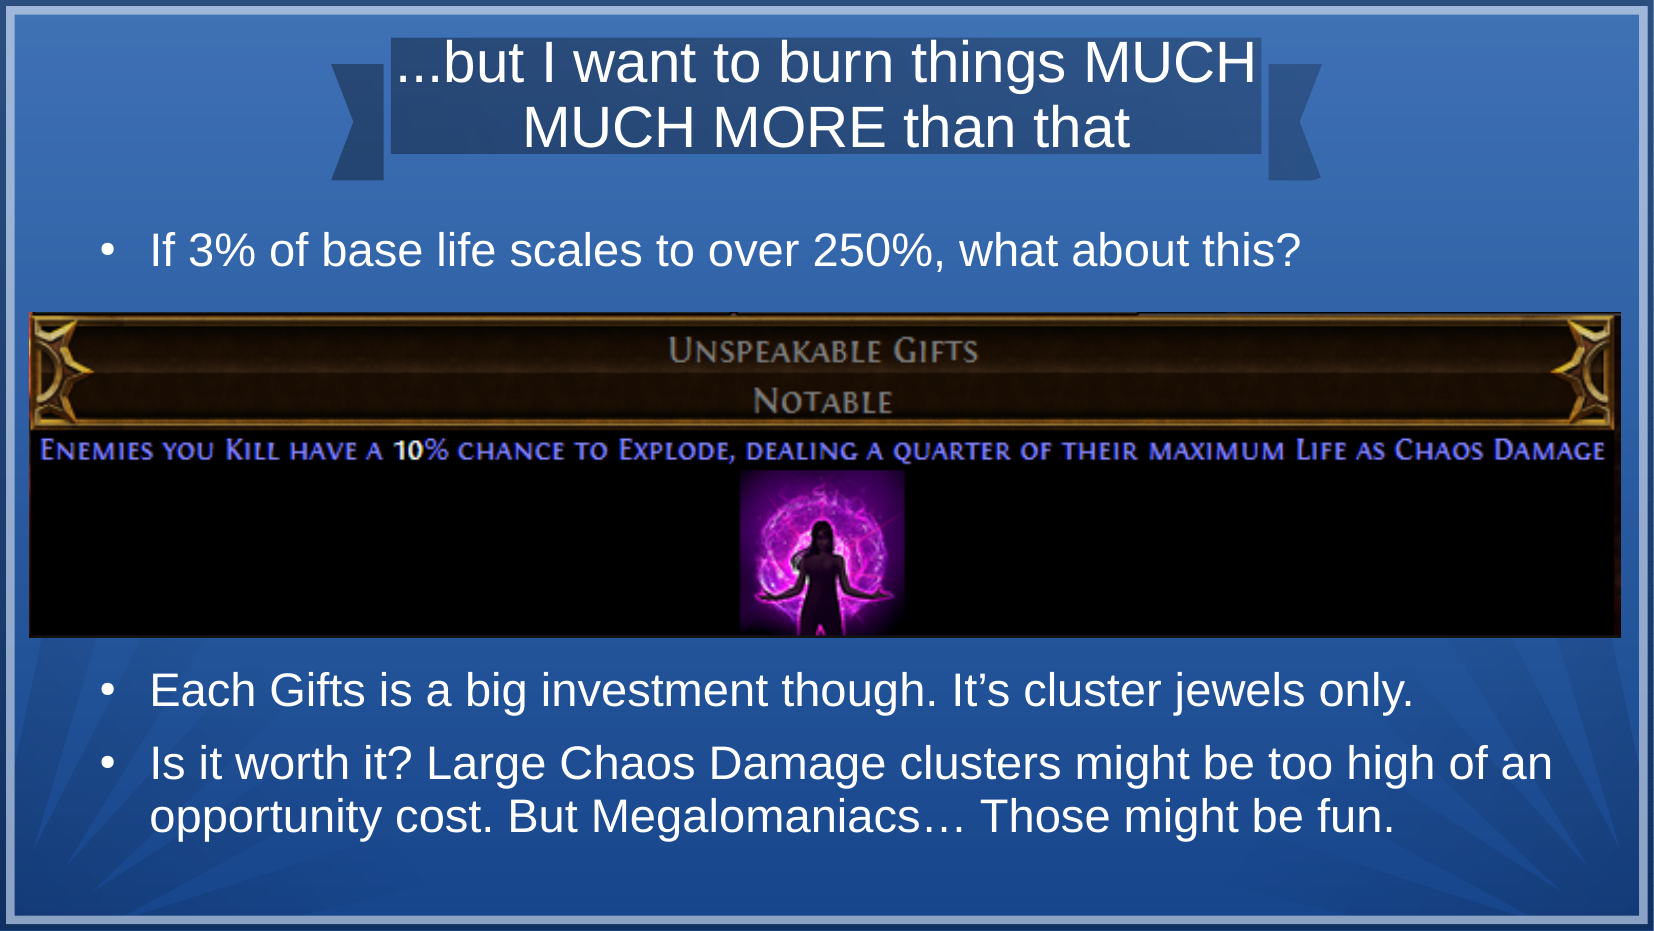

# ...but I want to burn things MUCH MUCH MORE than that
If 3% of base life scales to over 250%, what about this?
Each Gifts is a big investment though. It’s cluster jewels only.
Is it worth it? Large Chaos Damage clusters might be too high of an opportunity cost. But Megalomaniacs… Those might be fun.